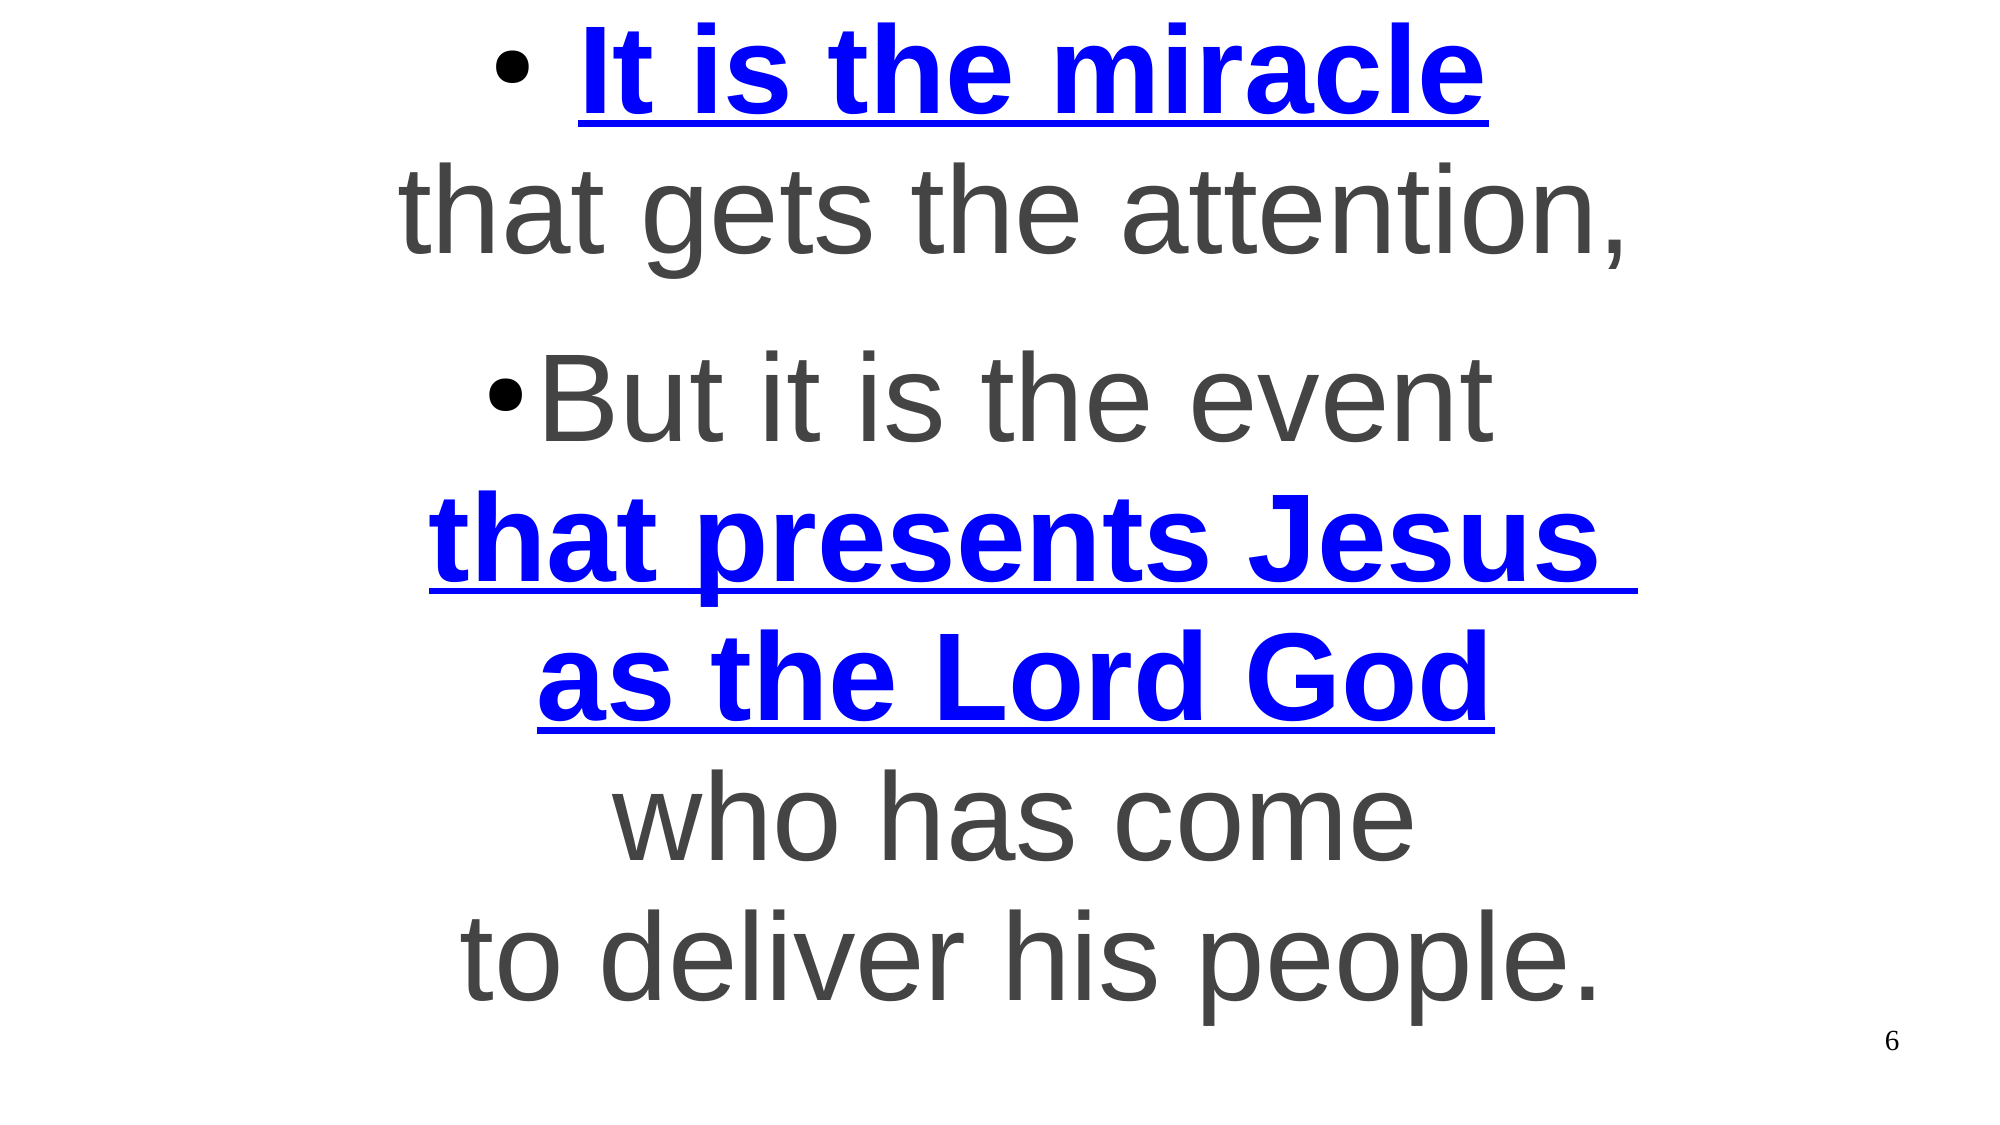

# It is the miracle that gets the attention,
But it is the event
that presents Jesus
as the Lord God
who has come
to deliver his people.
6